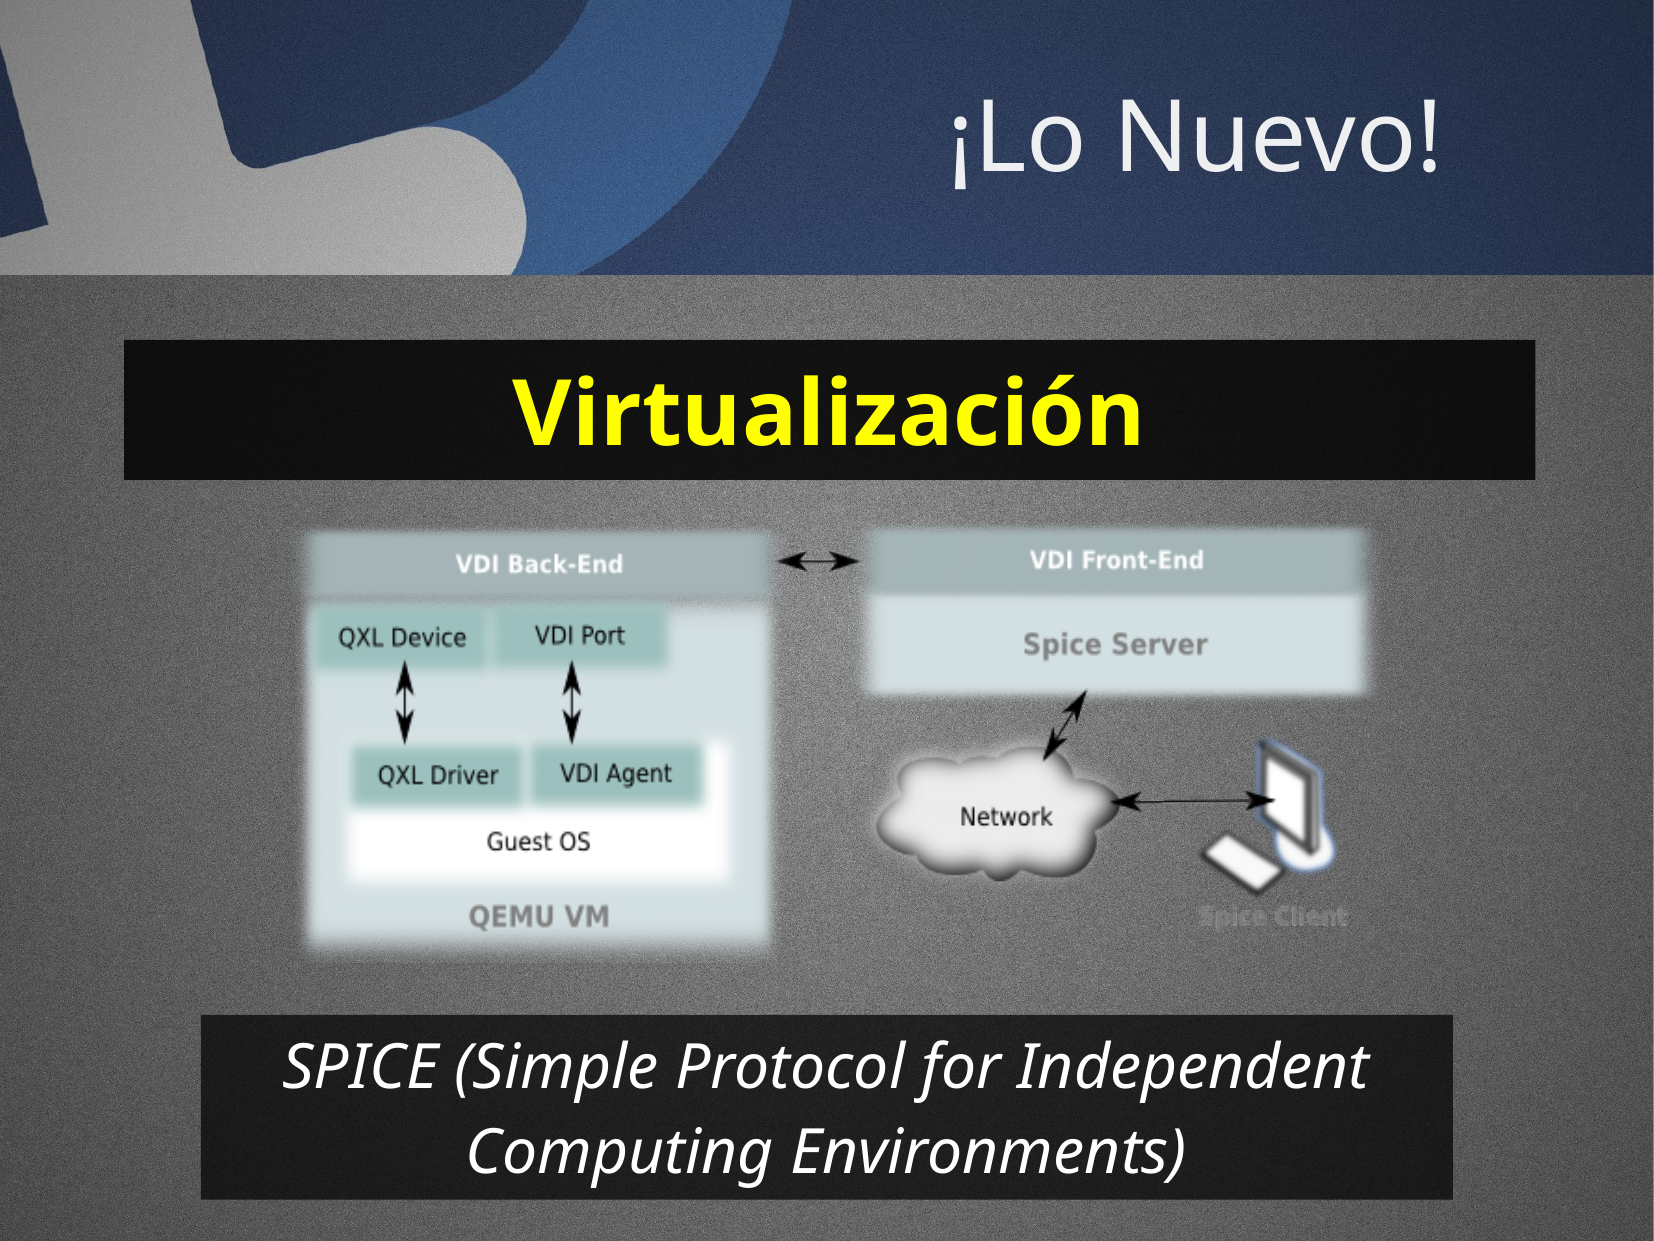

# ¡Lo Nuevo!
Virtualización
SPICE (Simple Protocol for Independent Computing Environments)